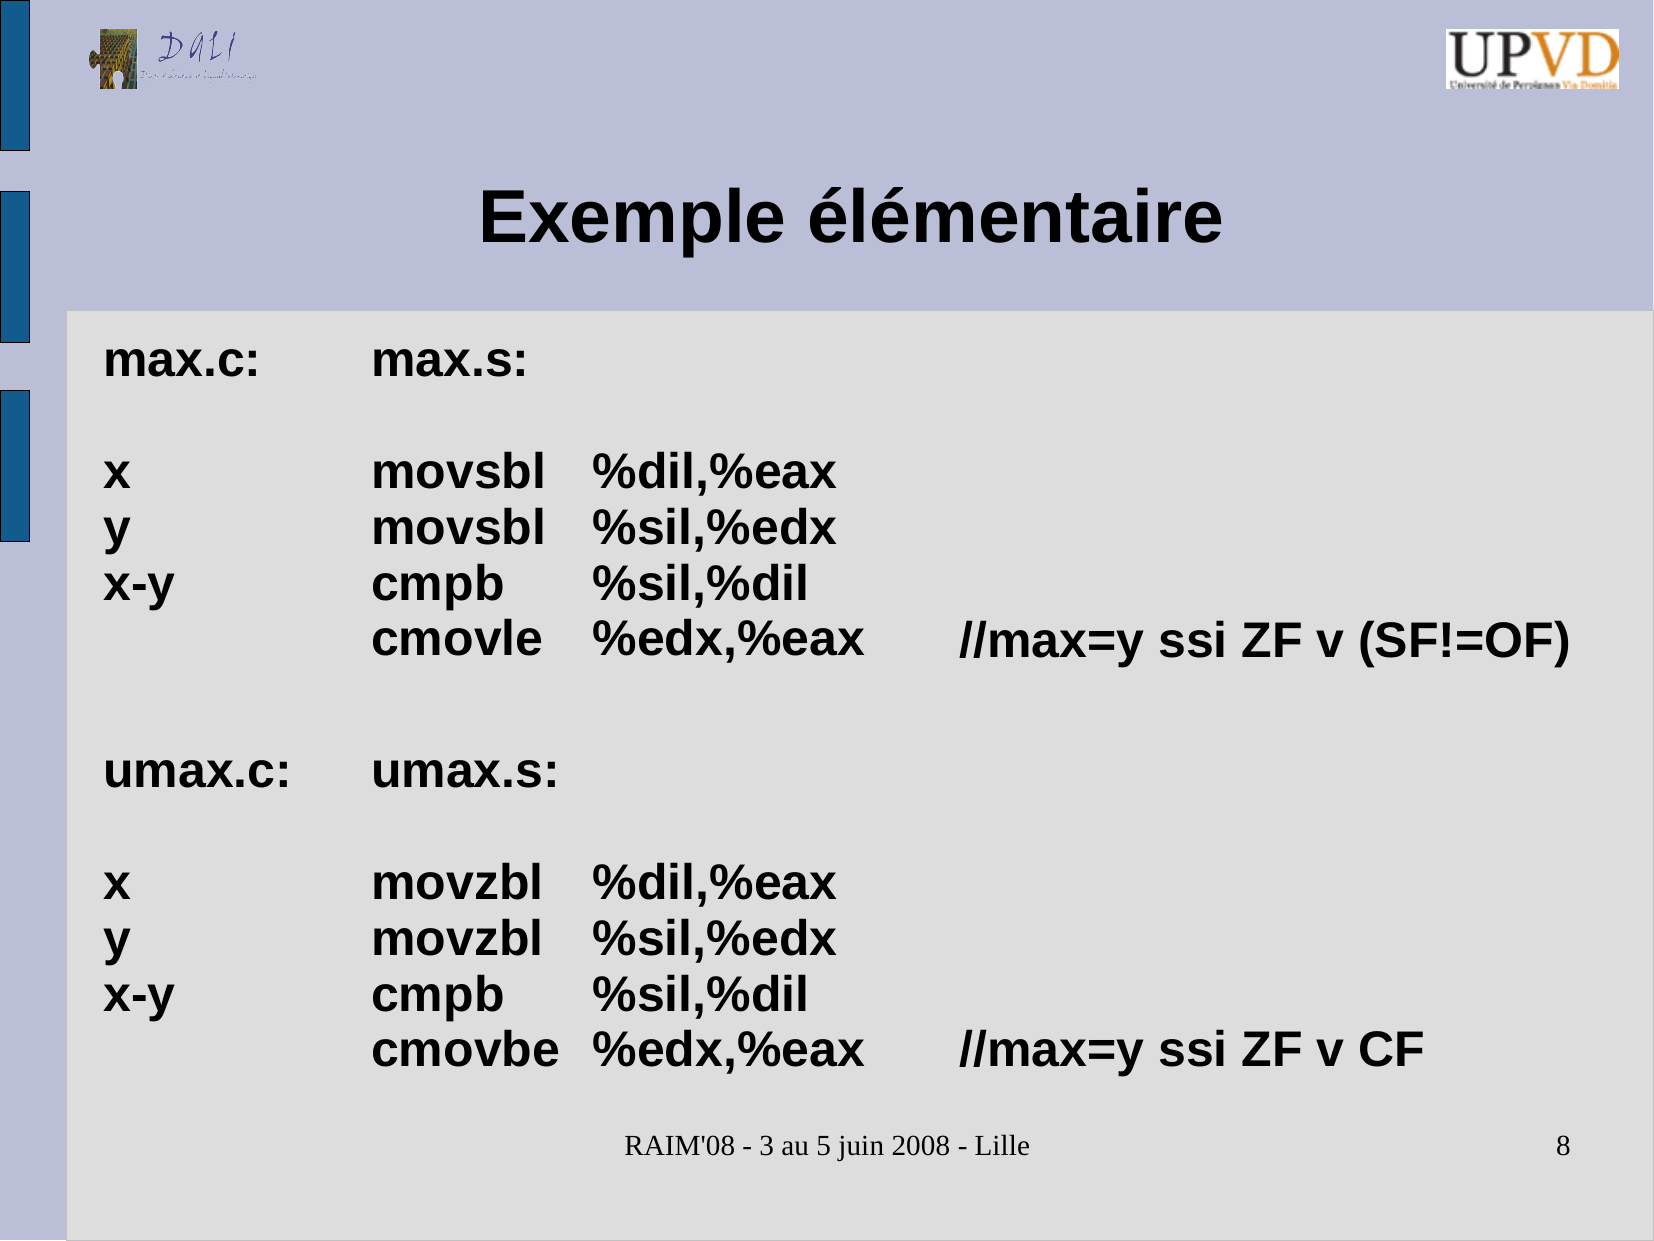

Exemple élémentaire
max.c:
x
y
x-y
max.s:
movsbl 	%dil,%eax
movsbl 	%sil,%edx
cmpb		%sil,%dil
cmovle	%edx,%eax
//max=y ssi ZF v (SF!=OF)
umax.c:
x
y
x-y
umax.s:
movzbl 	%dil,%eax
movzbl 	%sil,%edx
cmpb		%sil,%dil
cmovbe	%edx,%eax
//max=y ssi ZF v CF
RAIM'08 - 3 au 5 juin 2008 - Lille
8